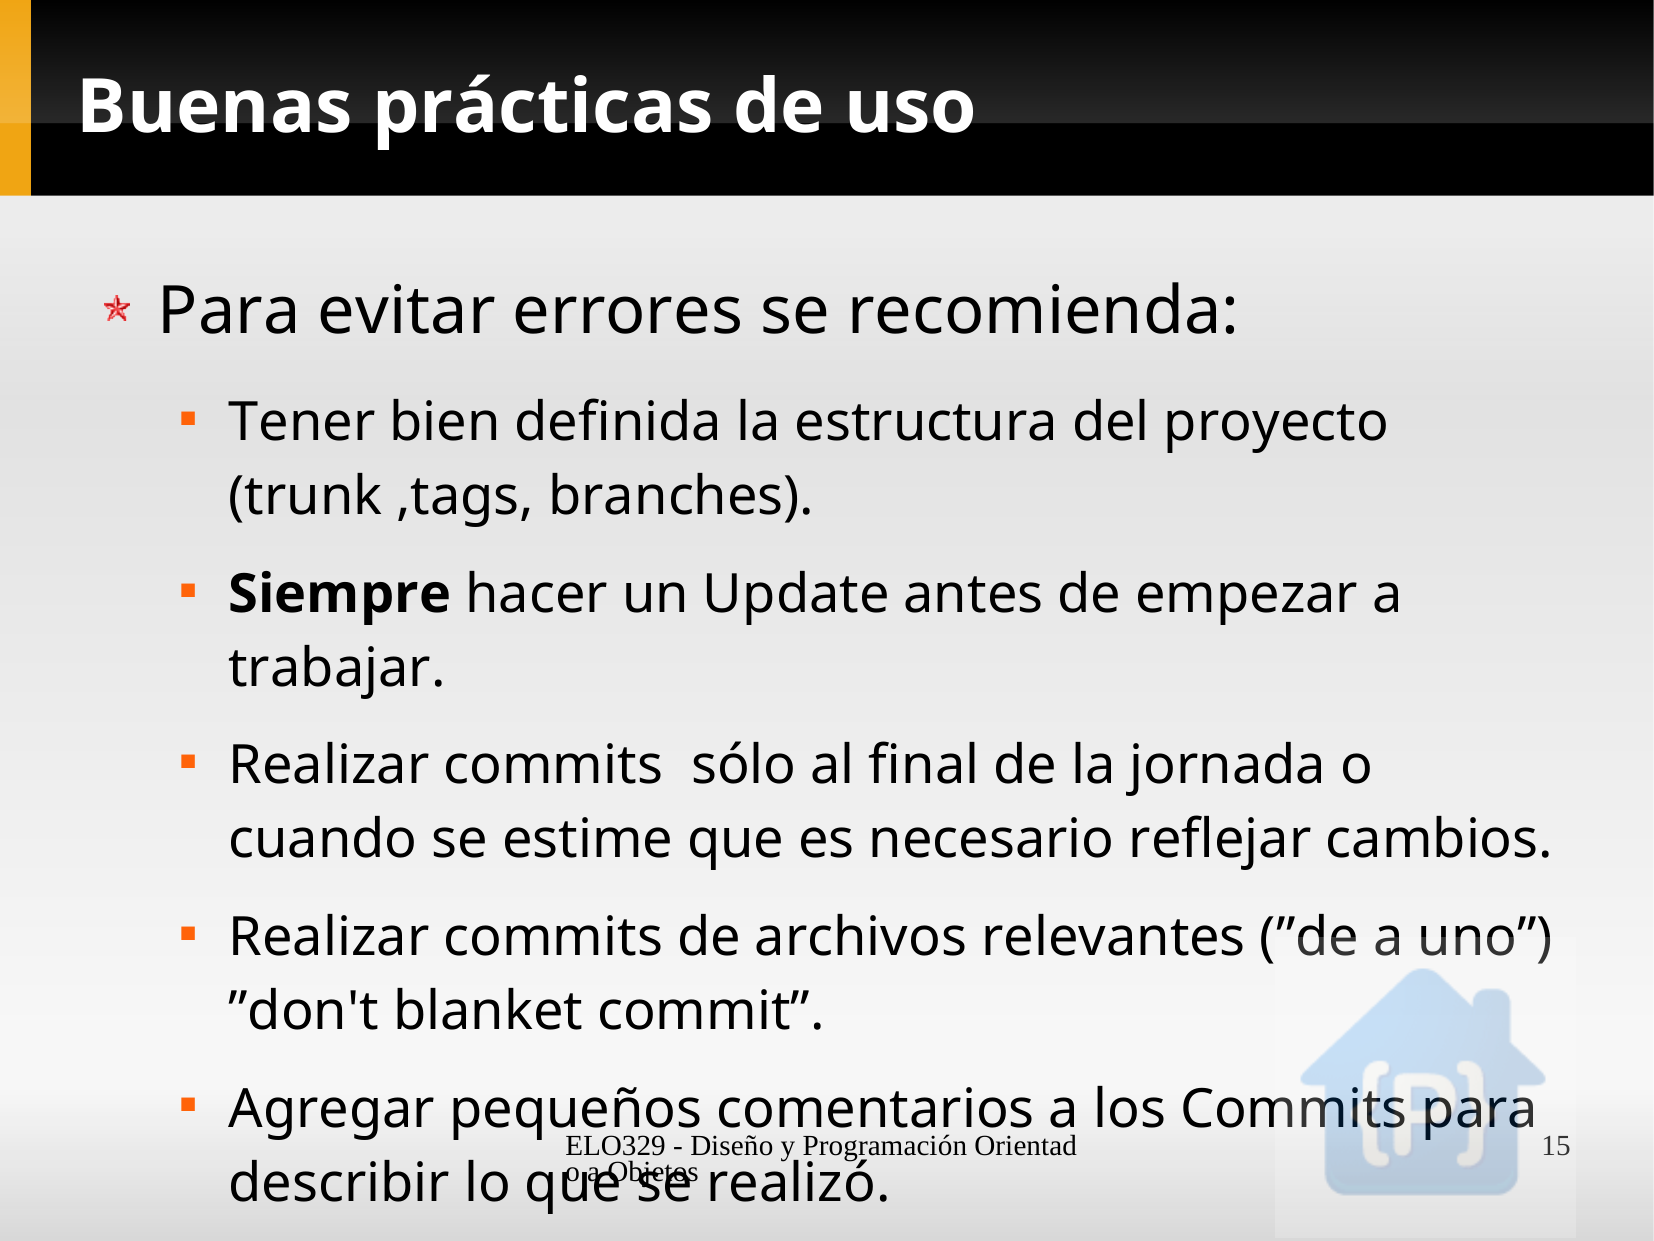

# Buenas prácticas de uso
Para evitar errores se recomienda:
Tener bien definida la estructura del proyecto (trunk ,tags, branches).
Siempre hacer un Update antes de empezar a trabajar.
Realizar commits sólo al final de la jornada o cuando se estime que es necesario reflejar cambios.
Realizar commits de archivos relevantes (”de a uno”) ”don't blanket commit”.
Agregar pequeños comentarios a los Commits para describir lo que se realizó.
ELO329 - Diseño y Programación Orientado a Objetos
15